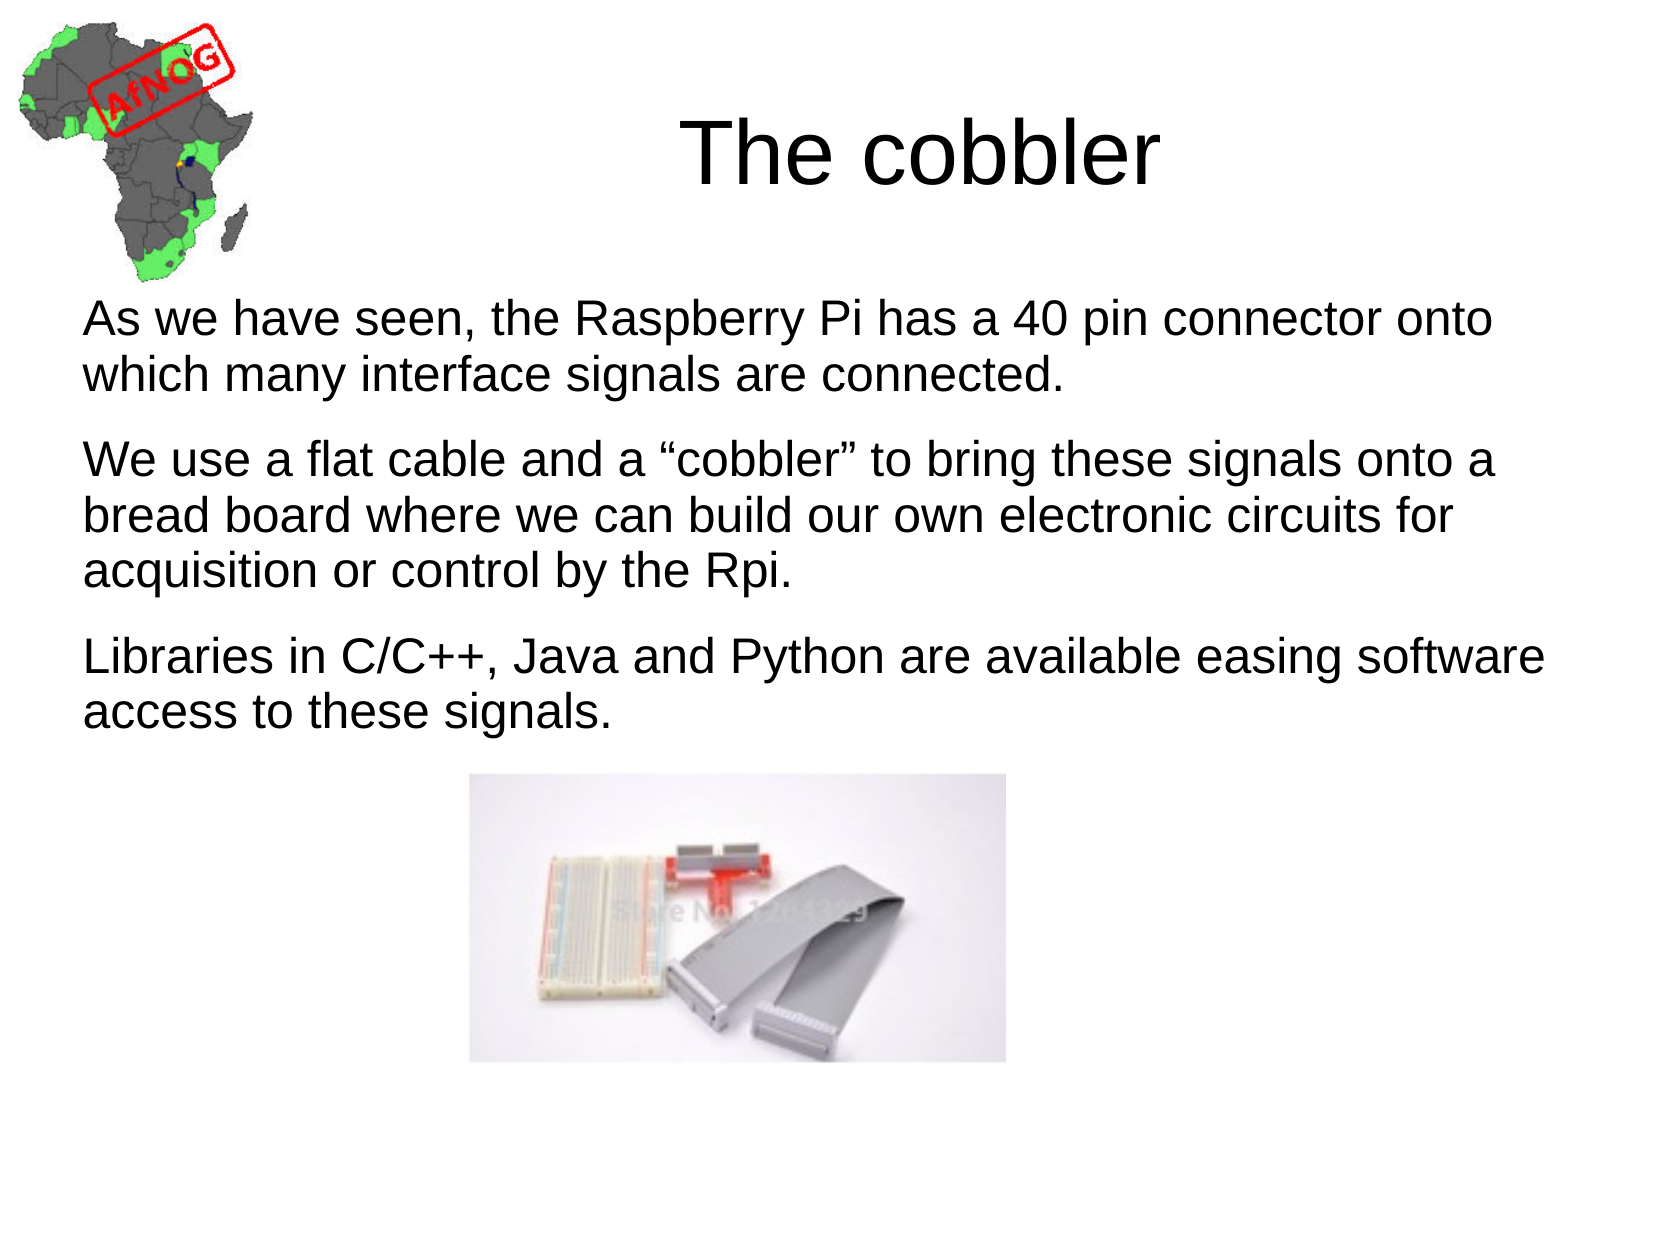

# The cobbler
As we have seen, the Raspberry Pi has a 40 pin connector onto which many interface signals are connected.
We use a flat cable and a “cobbler” to bring these signals onto a bread board where we can build our own electronic circuits for acquisition or control by the Rpi.
Libraries in C/C++, Java and Python are available easing software access to these signals.